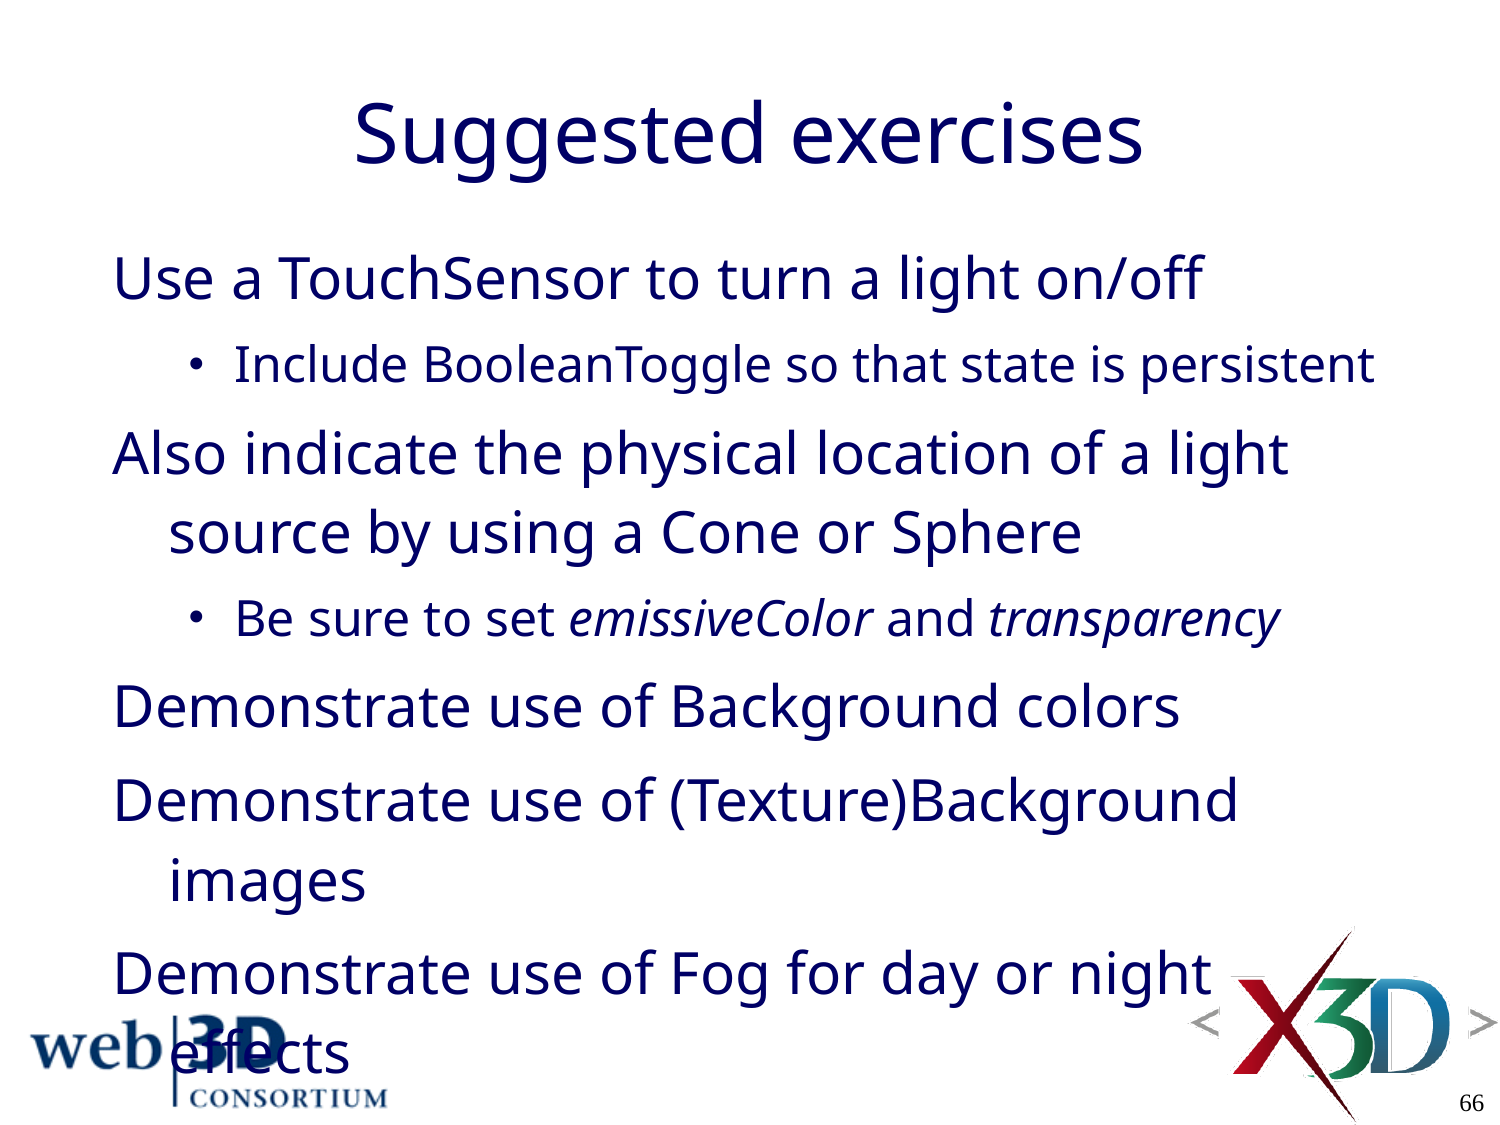

# Suggested exercises
Use a TouchSensor to turn a light on/off
Include BooleanToggle so that state is persistent
Also indicate the physical location of a light source by using a Cone or Sphere
Be sure to set emissiveColor and transparency
Demonstrate use of Background colors
Demonstrate use of (Texture)Background images
Demonstrate use of Fog for day or night effects